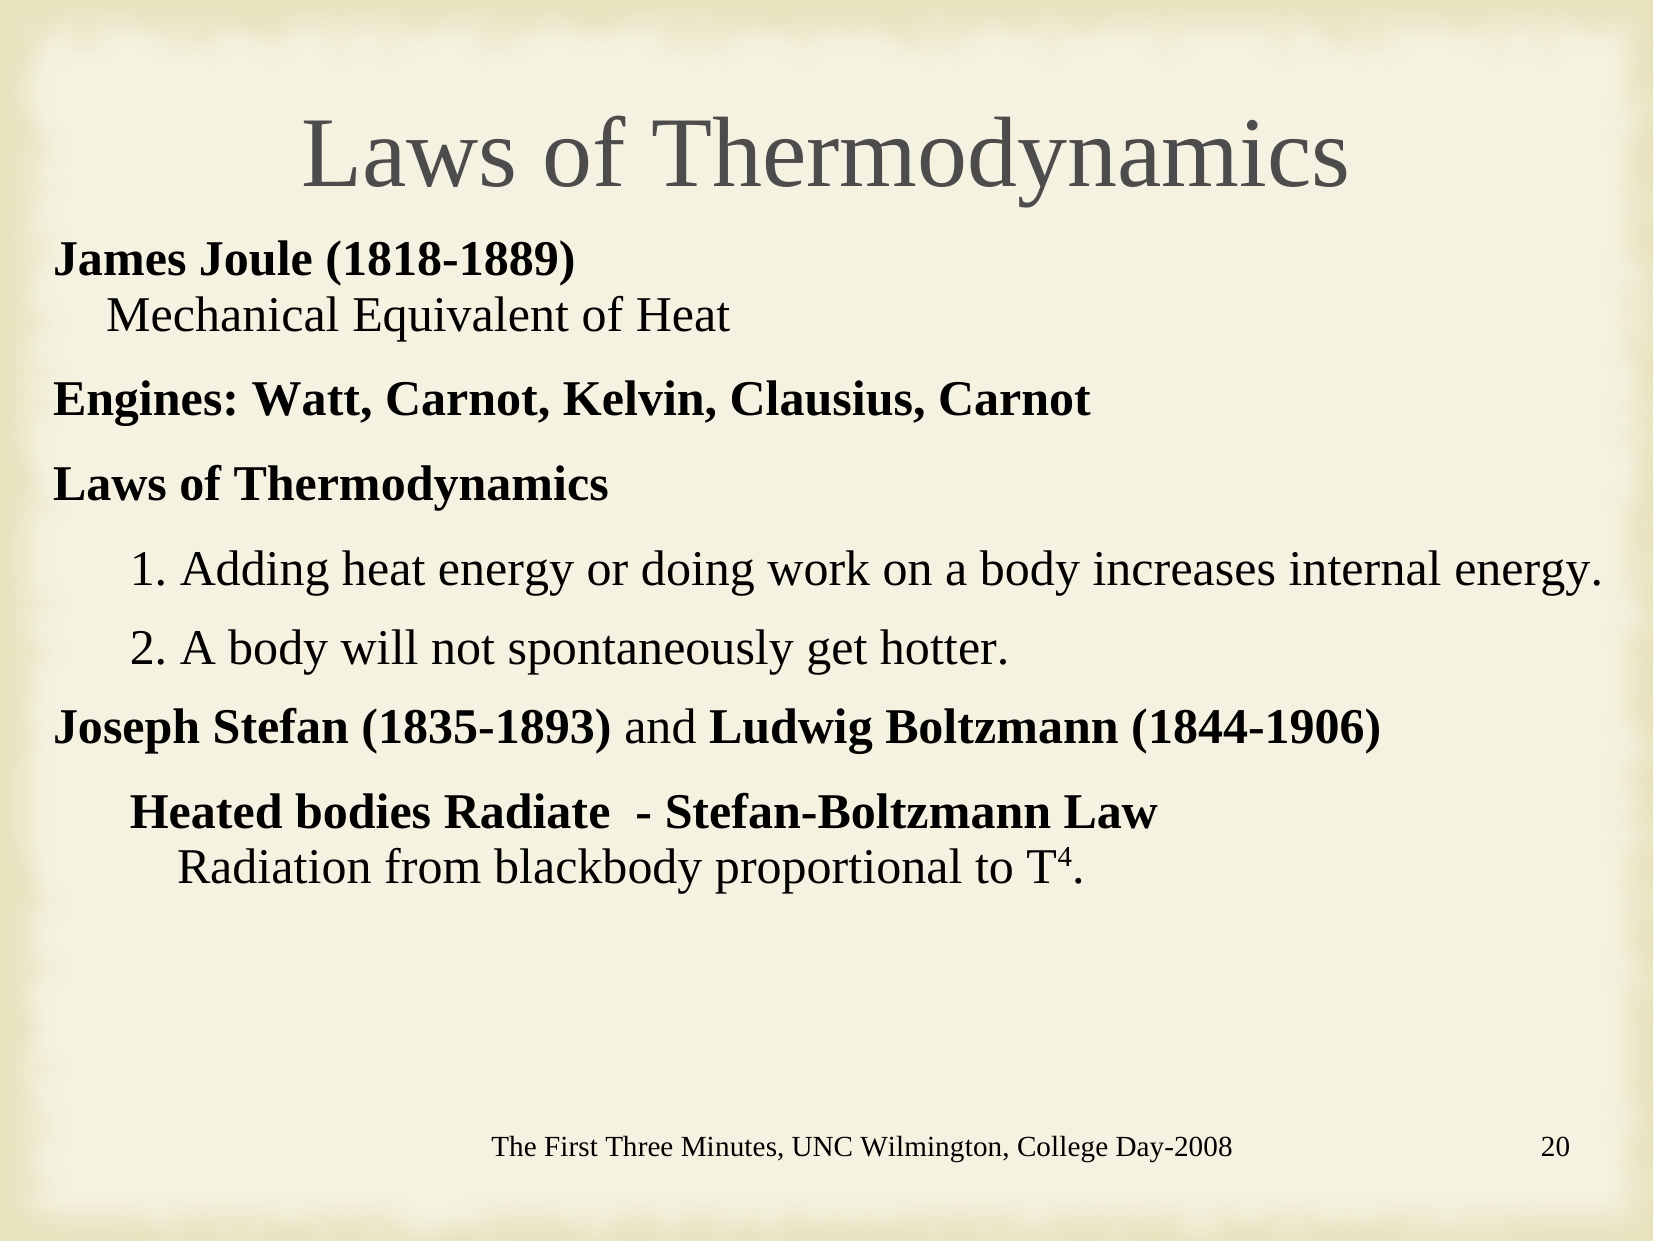

# Laws of Thermodynamics
James Joule (1818-1889)
Mechanical Equivalent of Heat
Engines: Watt, Carnot, Kelvin, Clausius, Carnot
Laws of Thermodynamics
1. Adding heat energy or doing work on a body increases internal energy.
2. A body will not spontaneously get hotter.
Joseph Stefan (1835-1893) and Ludwig Boltzmann (1844-1906)
Heated bodies Radiate - Stefan-Boltzmann Law
Radiation from blackbody proportional to T4.
The First Three Minutes, UNC Wilmington, College Day-2008
20